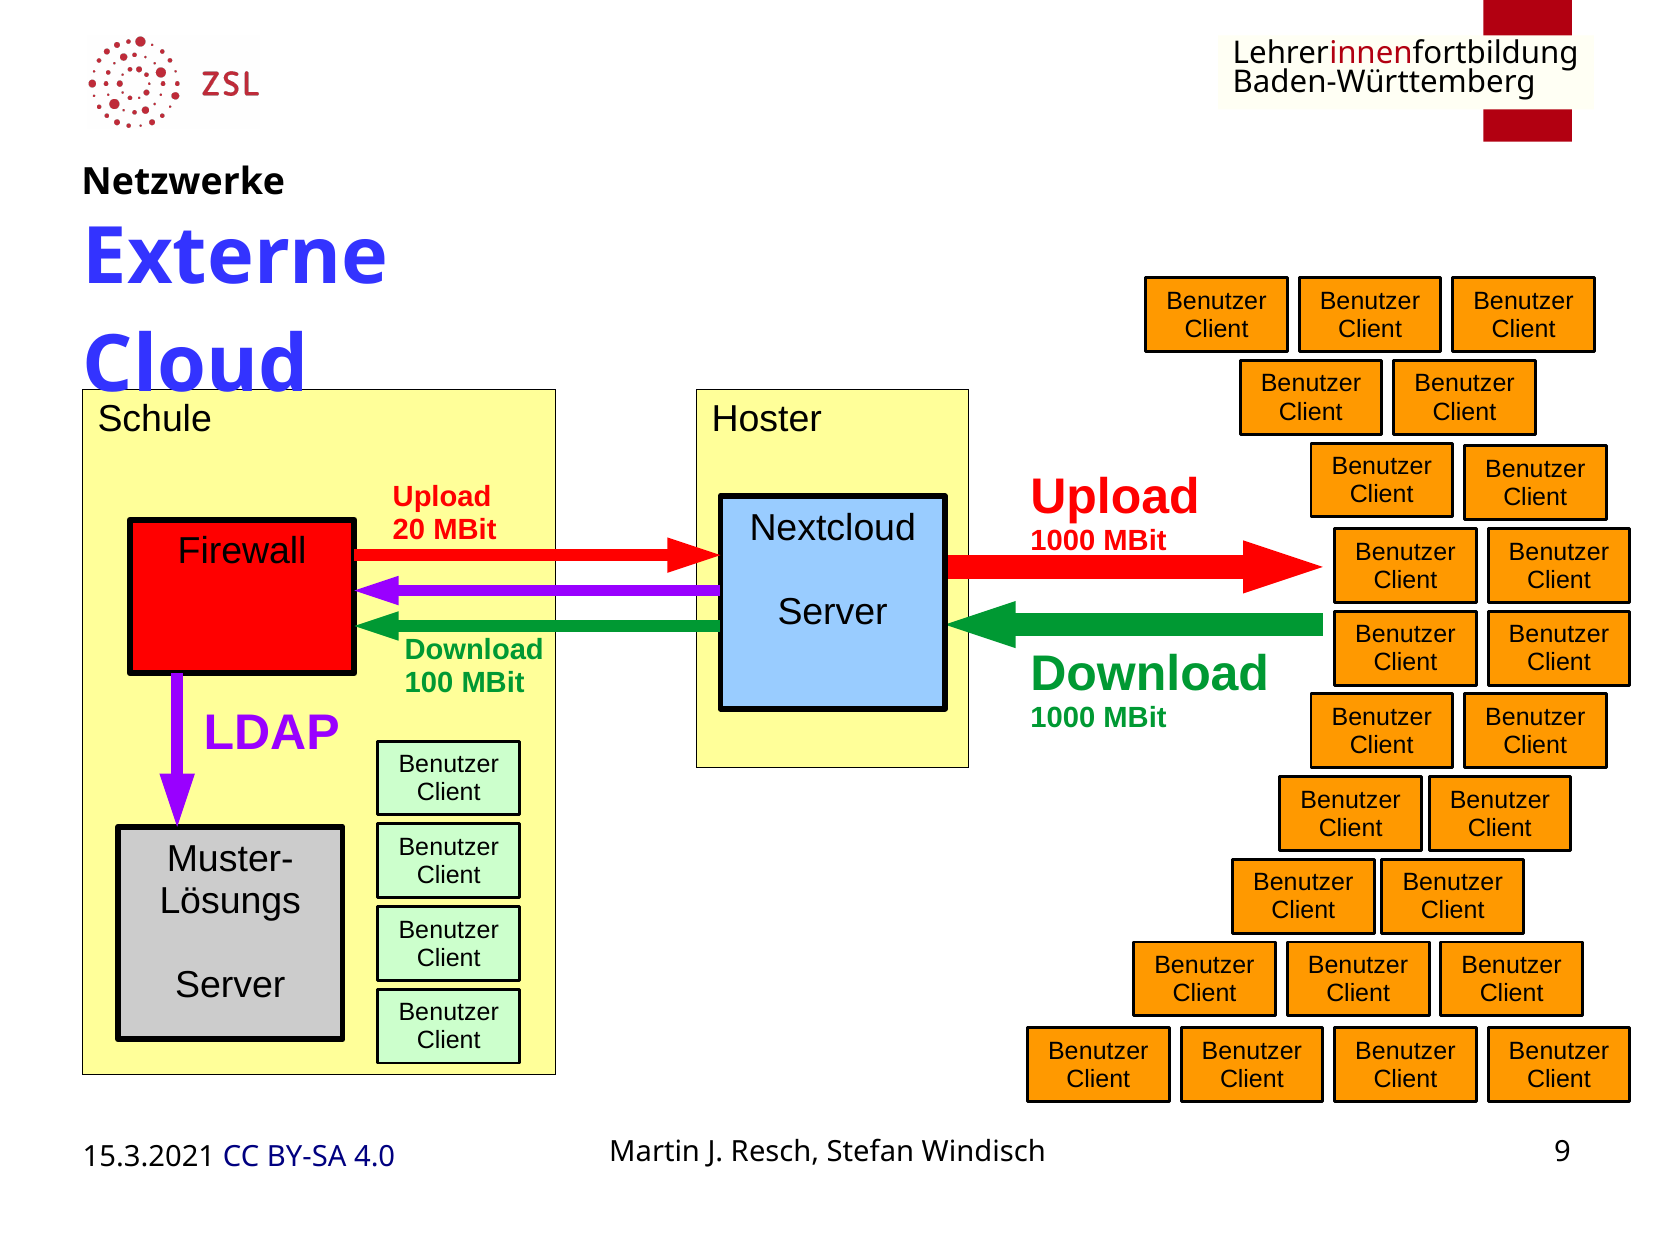

# Externe Cloud
Benutzer
Client
Benutzer
Client
Benutzer
Client
Benutzer
Client
Benutzer
Client
Schule
Hoster
Benutzer
Client
Benutzer
Client
Upload
1000 MBit
Upload
20 MBit
Nextcloud
Server
Firewall
Benutzer
Client
Benutzer
Client
Benutzer
Client
Benutzer
Client
Download
100 MBit
Download
1000 MBit
Benutzer
Client
Benutzer
Client
LDAP
Benutzer
Client
Benutzer
Client
Benutzer
Client
Benutzer
Client
Muster-
Lösungs
Server
Benutzer
Client
Benutzer
Client
Benutzer
Client
Benutzer
Client
Benutzer
Client
Benutzer
Client
Benutzer
Client
Benutzer
Client
Benutzer
Client
Benutzer
Client
Benutzer
Client
9